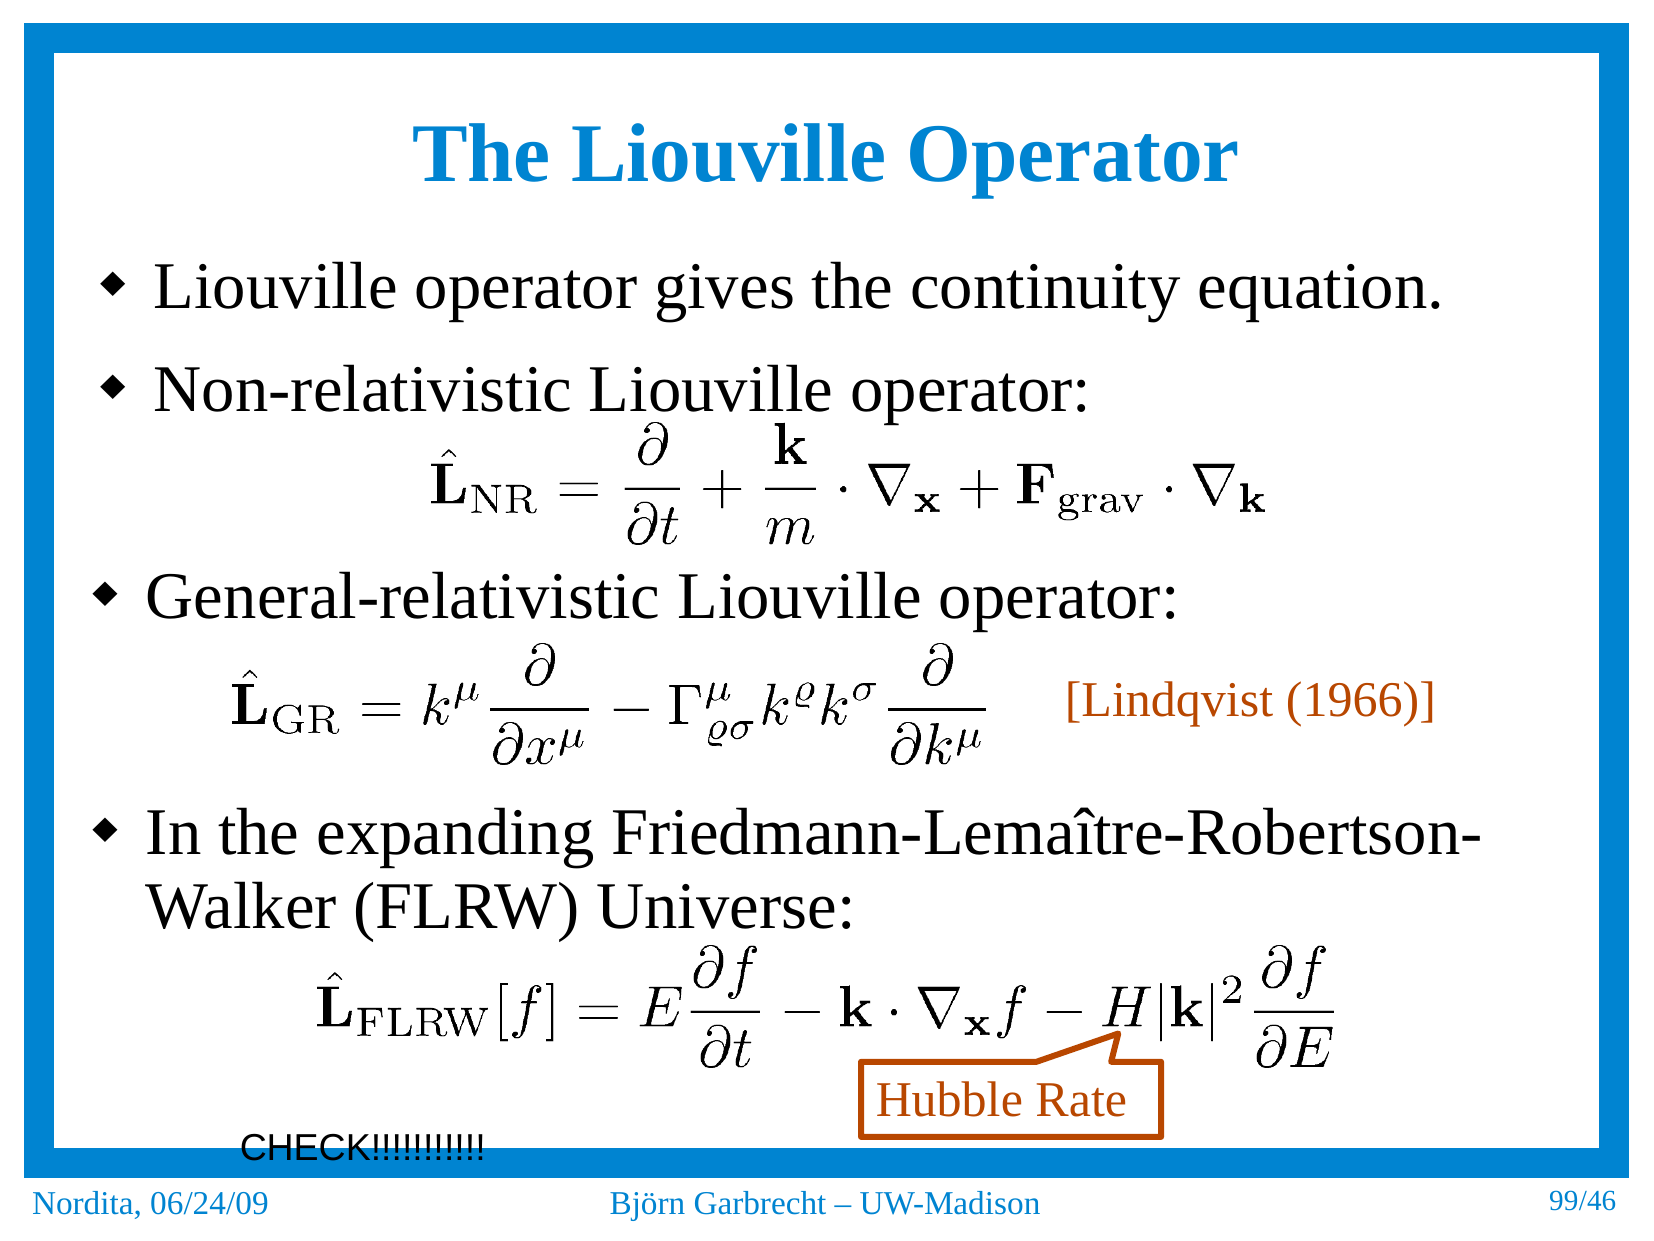

# The Liouville Operator
Liouville operator gives the continuity equation.
Non-relativistic Liouville operator:
General-relativistic Liouville operator:
[Lindqvist (1966)]
In the expanding Friedmann-Lemaître-Robertson-Walker (FLRW) Universe:
Hubble Rate
CHECK!!!!!!!!!!!
Björn Garbrecht – UW-Madison
99